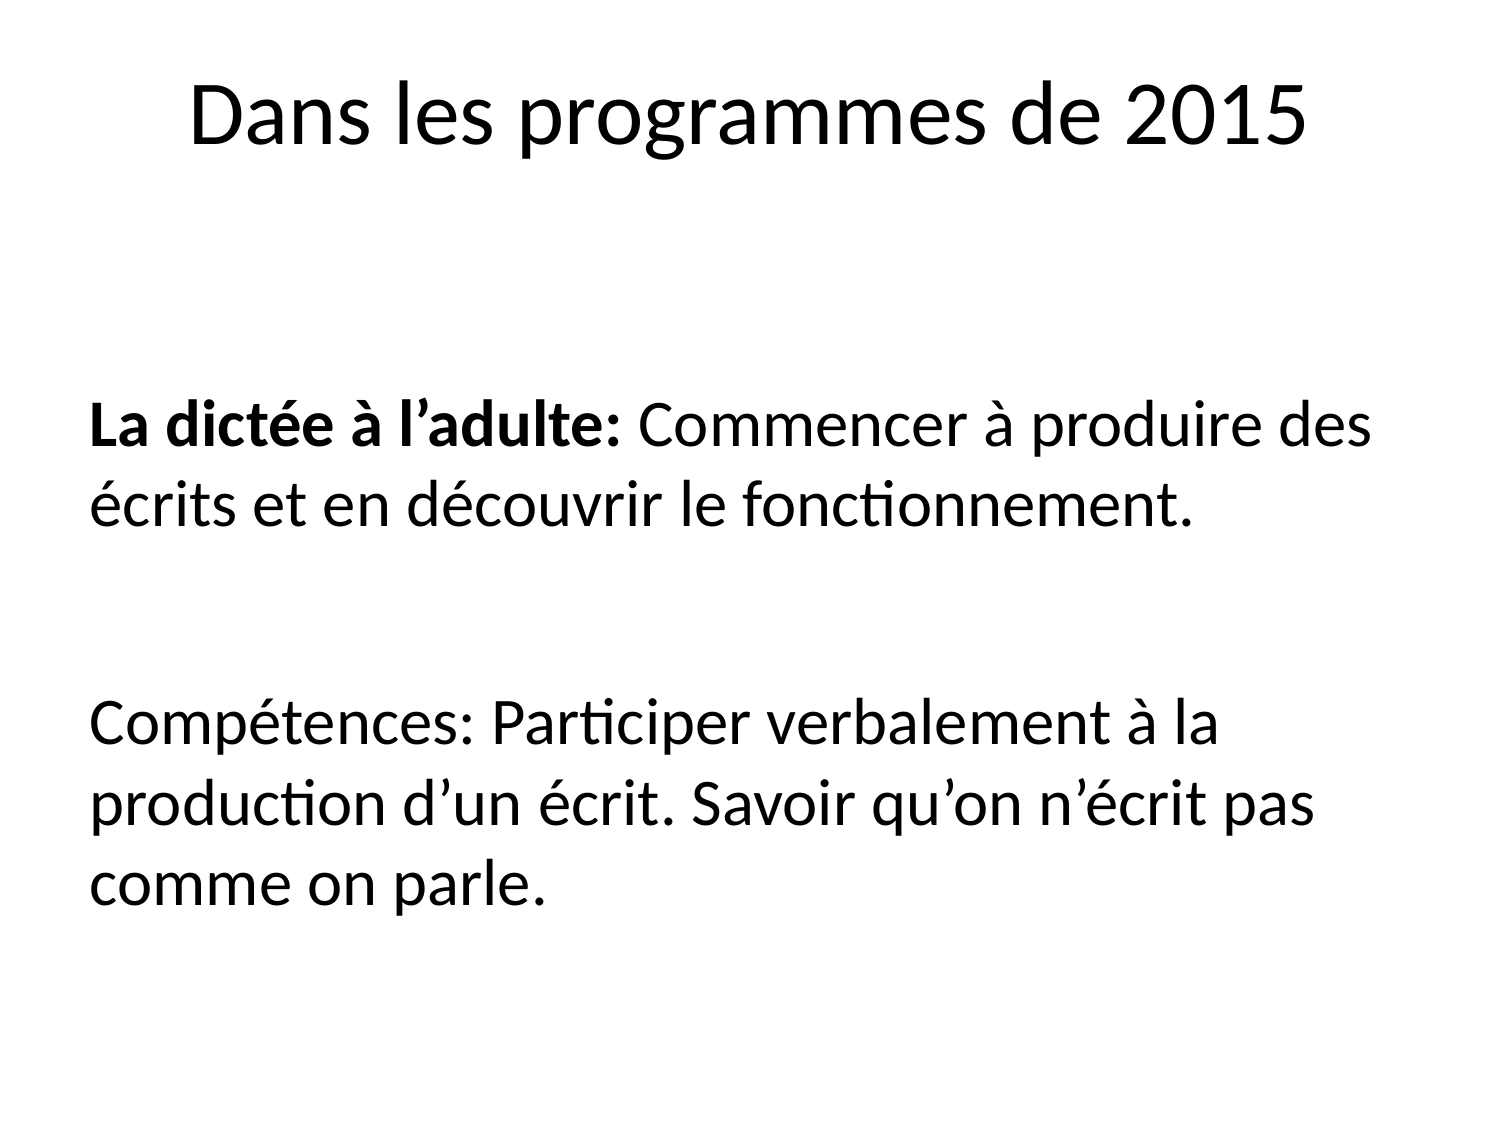

# Dans les programmes de 2015
La dictée à l’adulte: Commencer à produire des écrits et en découvrir le fonctionnement.
Compétences: Participer verbalement à la production d’un écrit. Savoir qu’on n’écrit pas comme on parle.